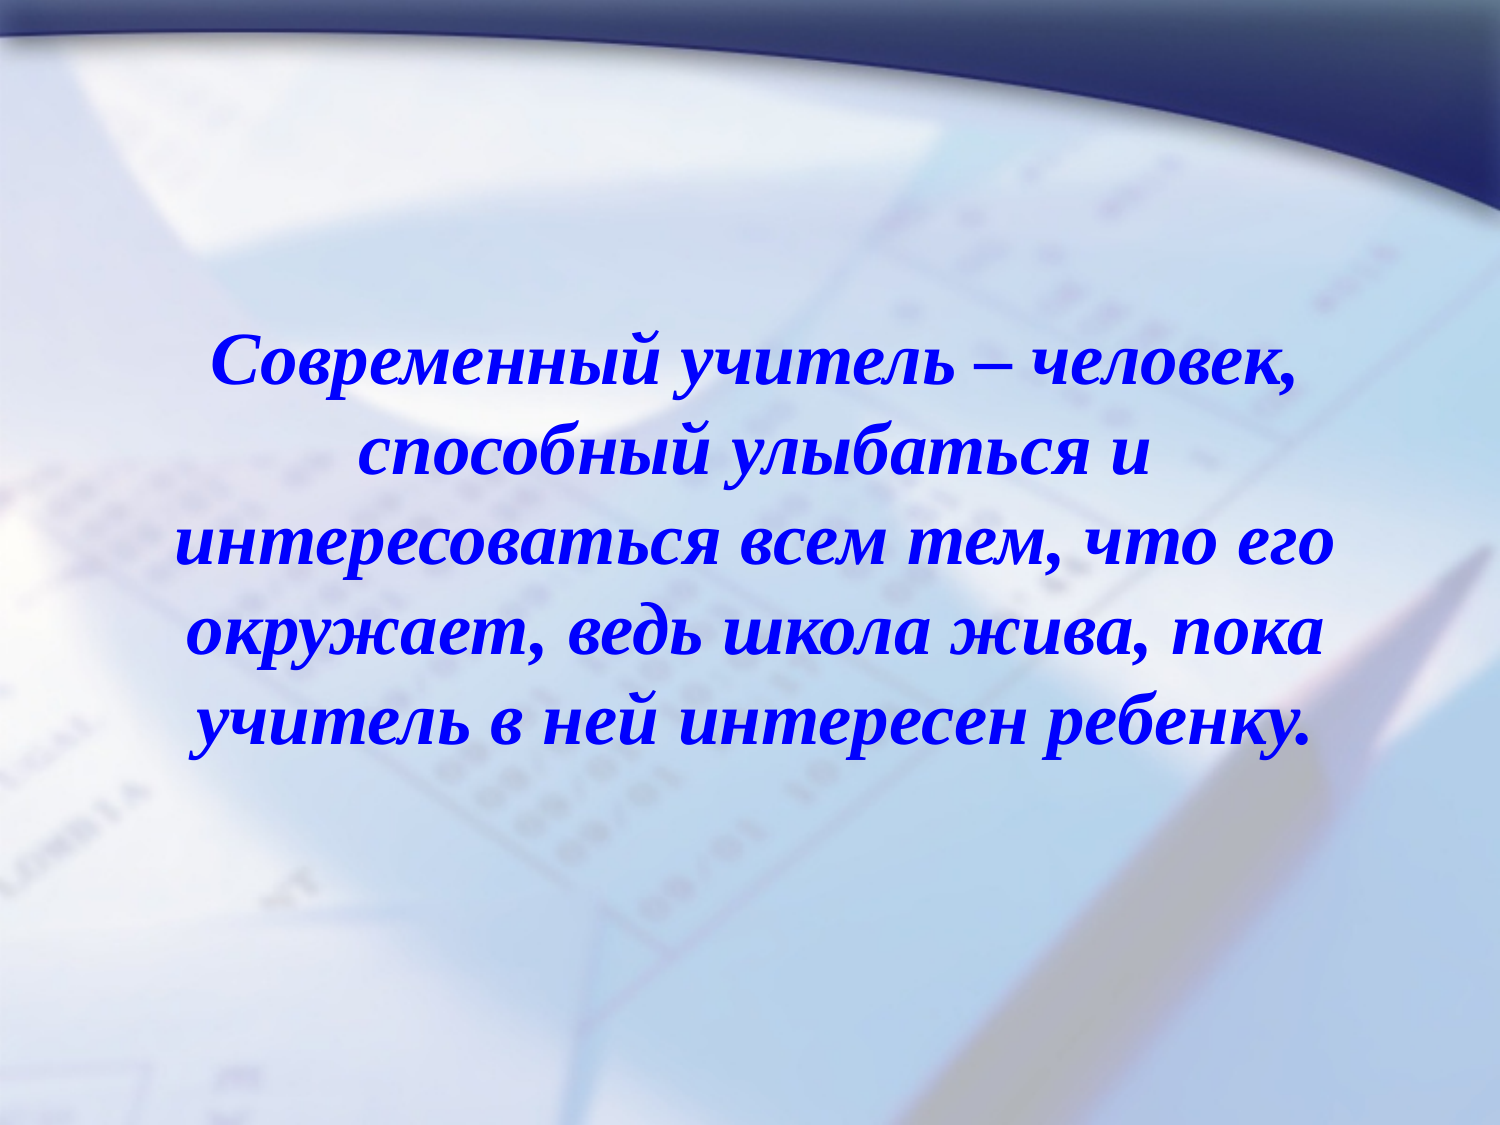

Современный учитель – человек, способный улыбаться и интересоваться всем тем, что его окружает, ведь школа жива, пока учитель в ней интересен ребенку.